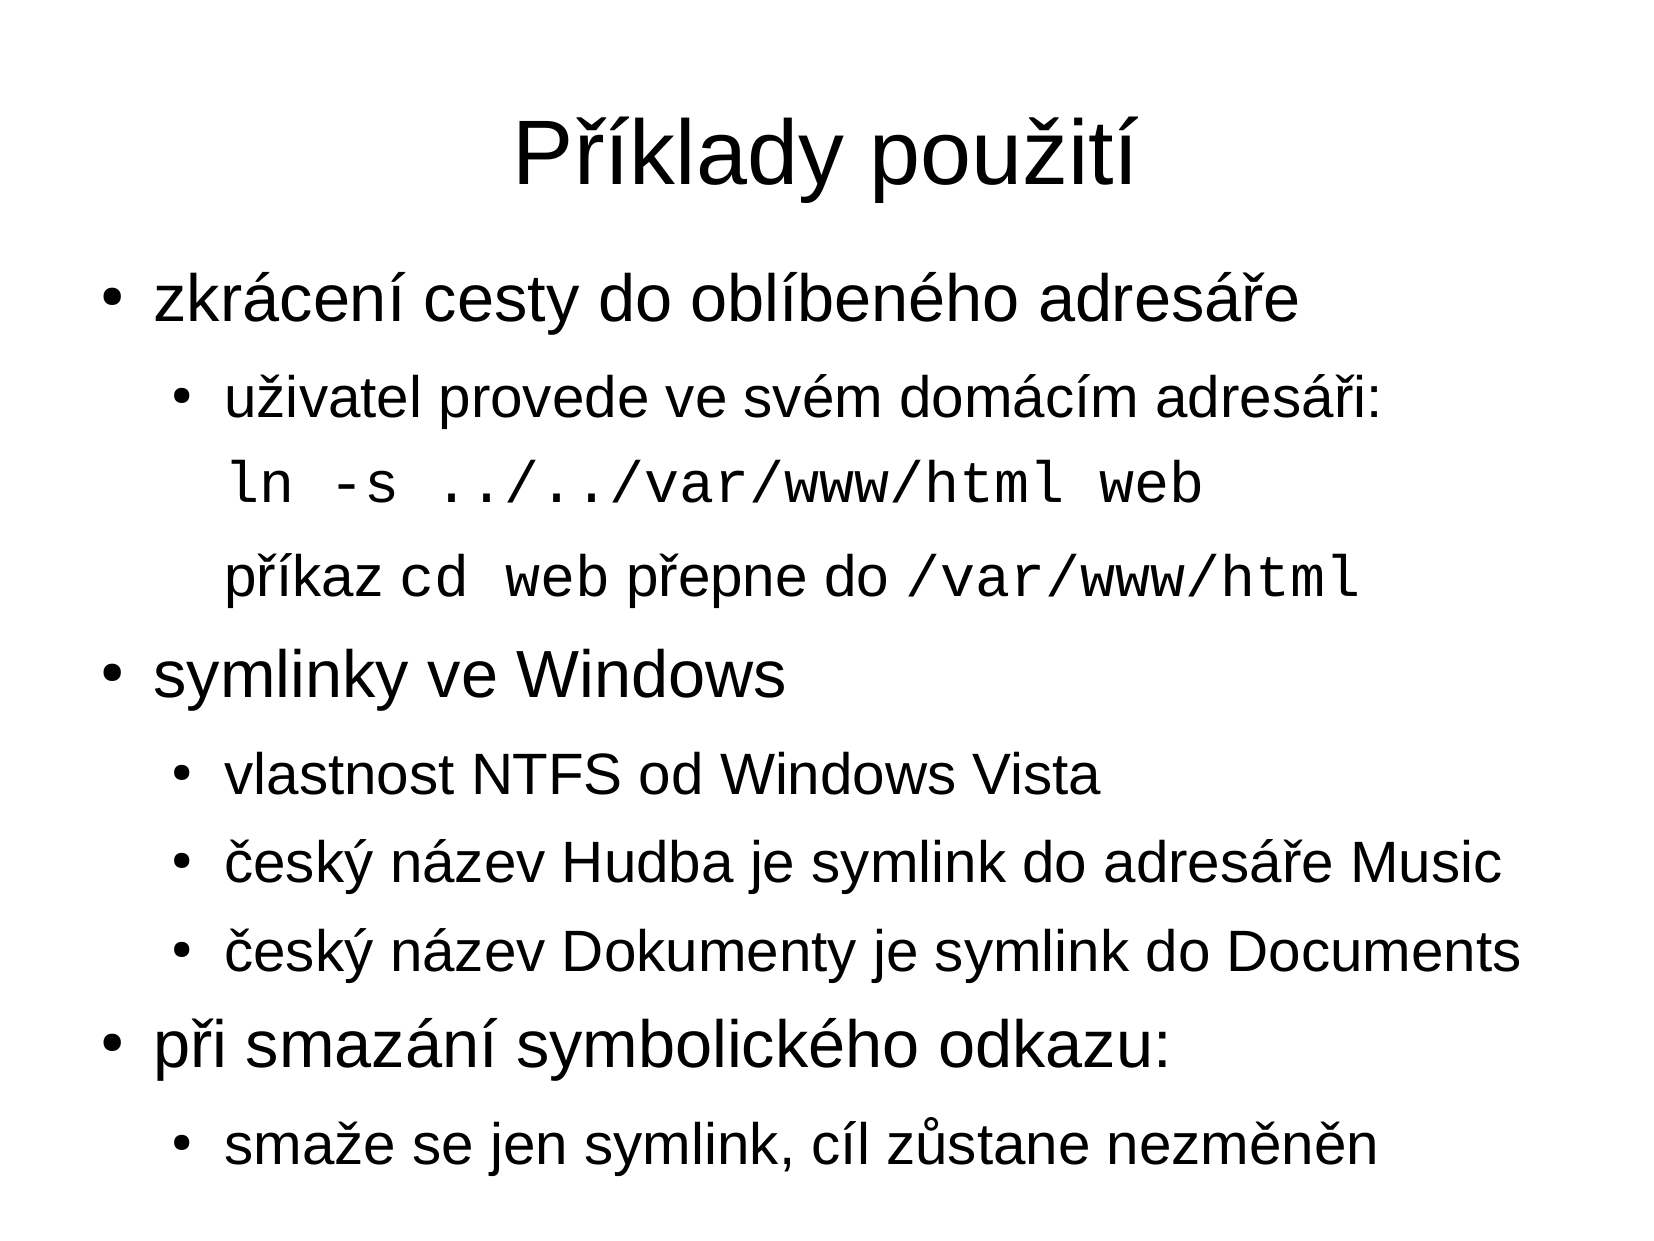

# Příklady použití
zkrácení cesty do oblíbeného adresáře
uživatel provede ve svém domácím adresáři:
ln -s ../../var/www/html web
příkaz cd web přepne do /var/www/html
symlinky ve Windows
vlastnost NTFS od Windows Vista
český název Hudba je symlink do adresáře Music
český název Dokumenty je symlink do Documents
při smazání symbolického odkazu:
smaže se jen symlink, cíl zůstane nezměněn